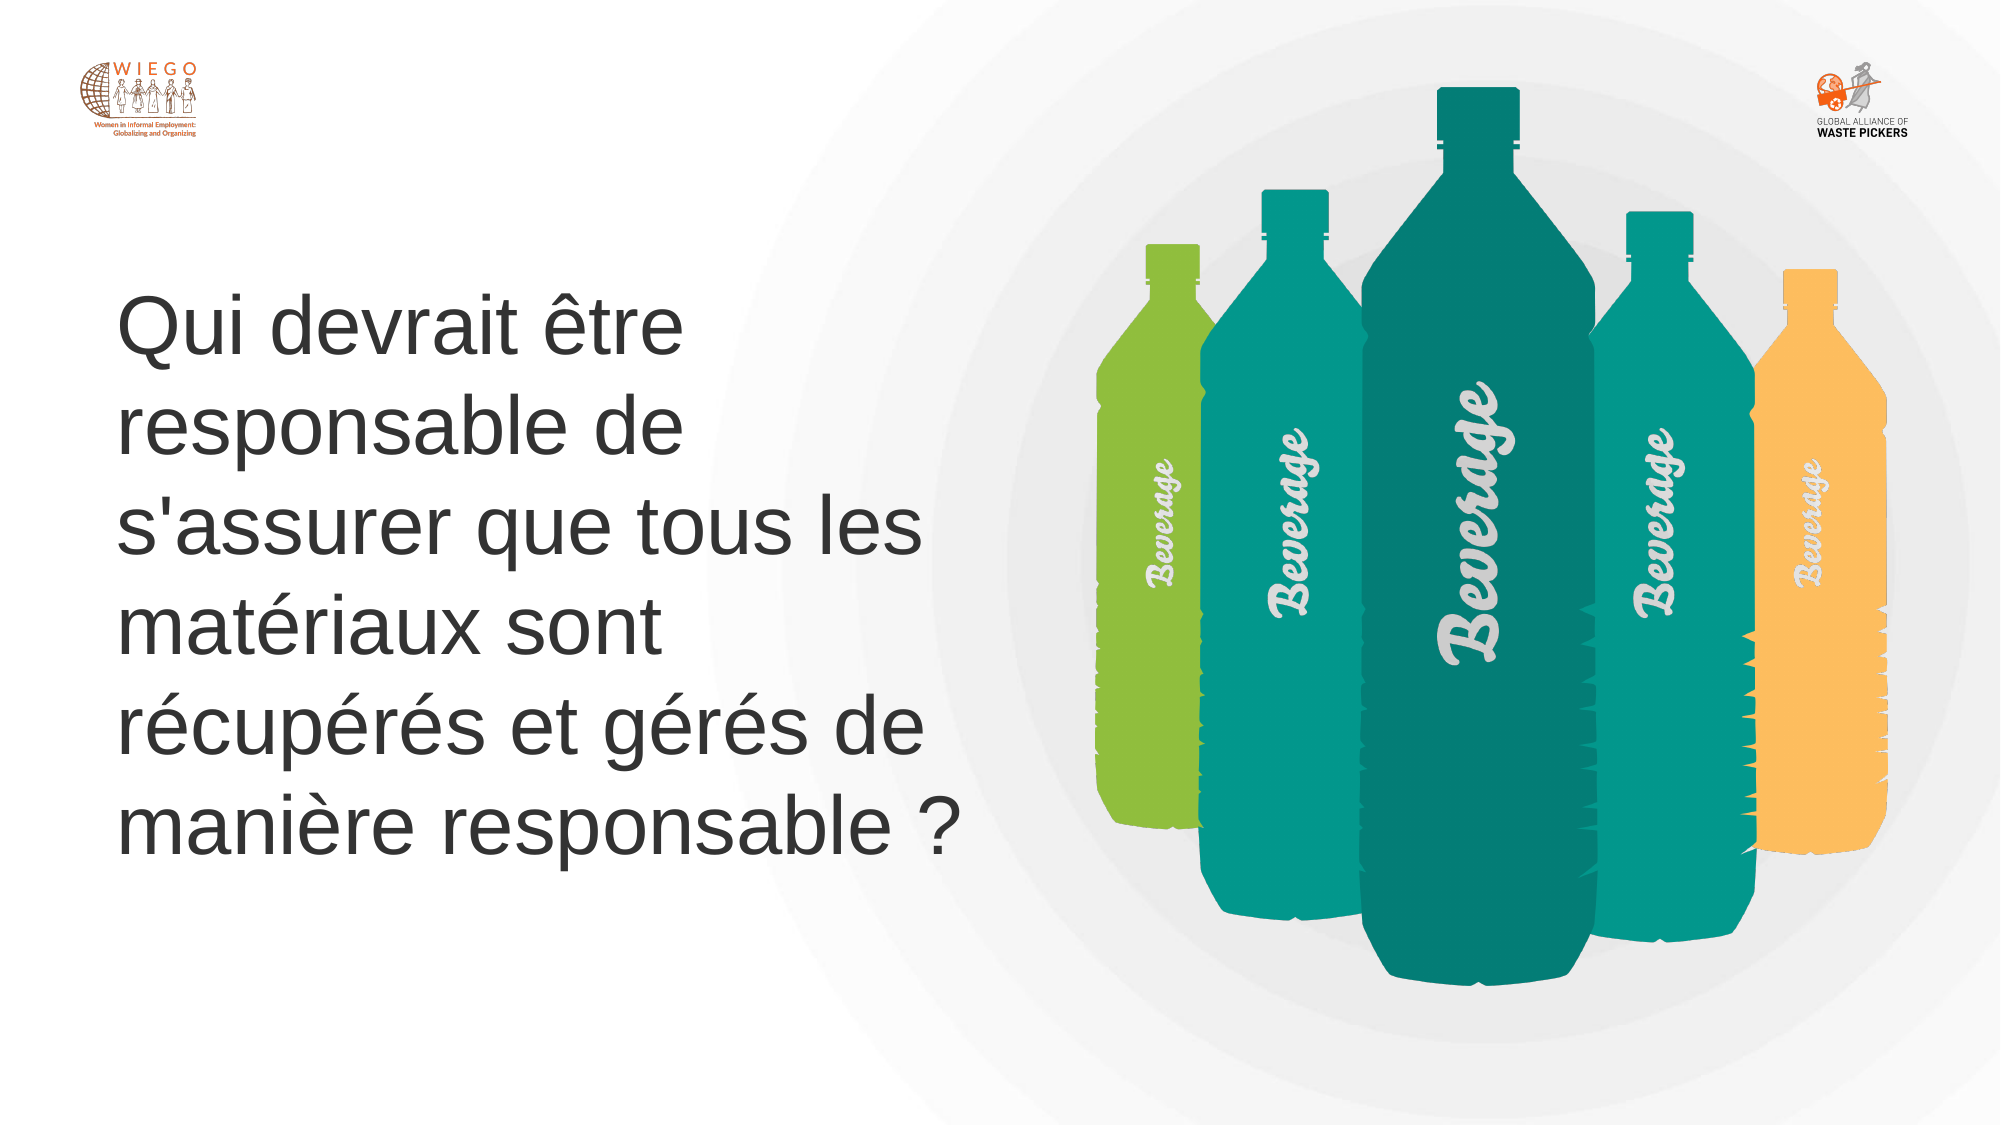

Qui devrait être responsable de s'assurer que tous les matériaux sont récupérés et gérés de manière responsable ?